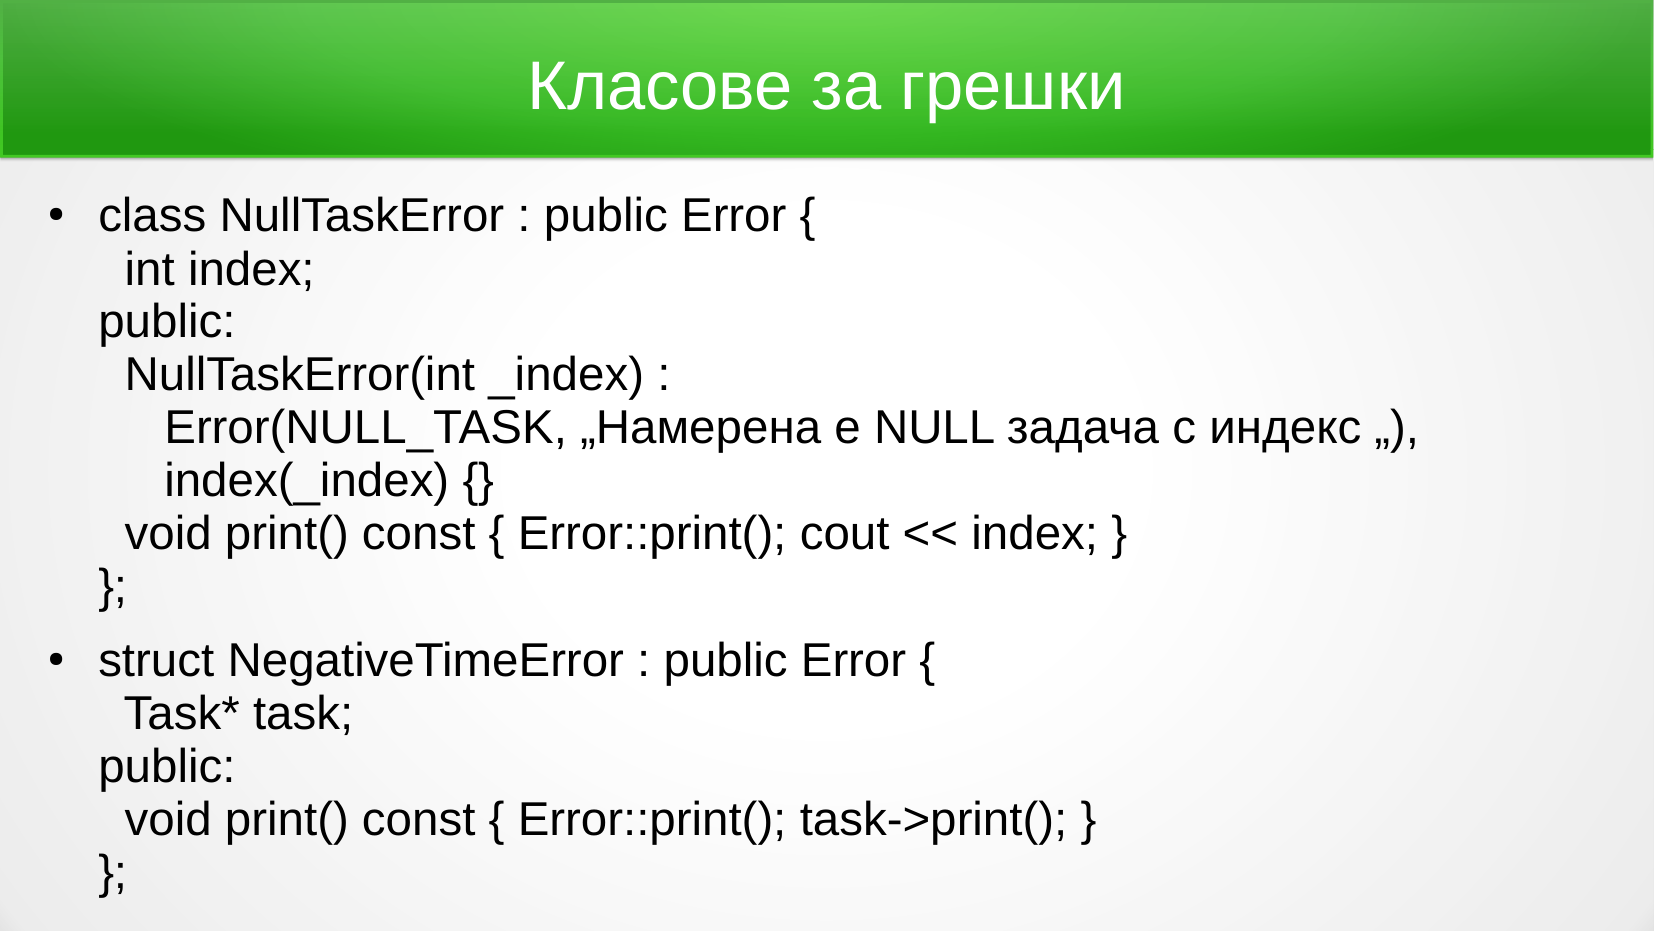

# Класове за грешки
class NullTaskError : public Error {
 int index;
public:
 NullTaskError(int _index) :
 Error(NULL_TASK, „Намерена е NULL задача с индекс „),
 index(_index) {}
 void print() const { Error::print(); cout << index; }
};
struct NegativeTimeError : public Error {
 Task* task;
public:
 void print() const { Error::print(); task->print(); }
};